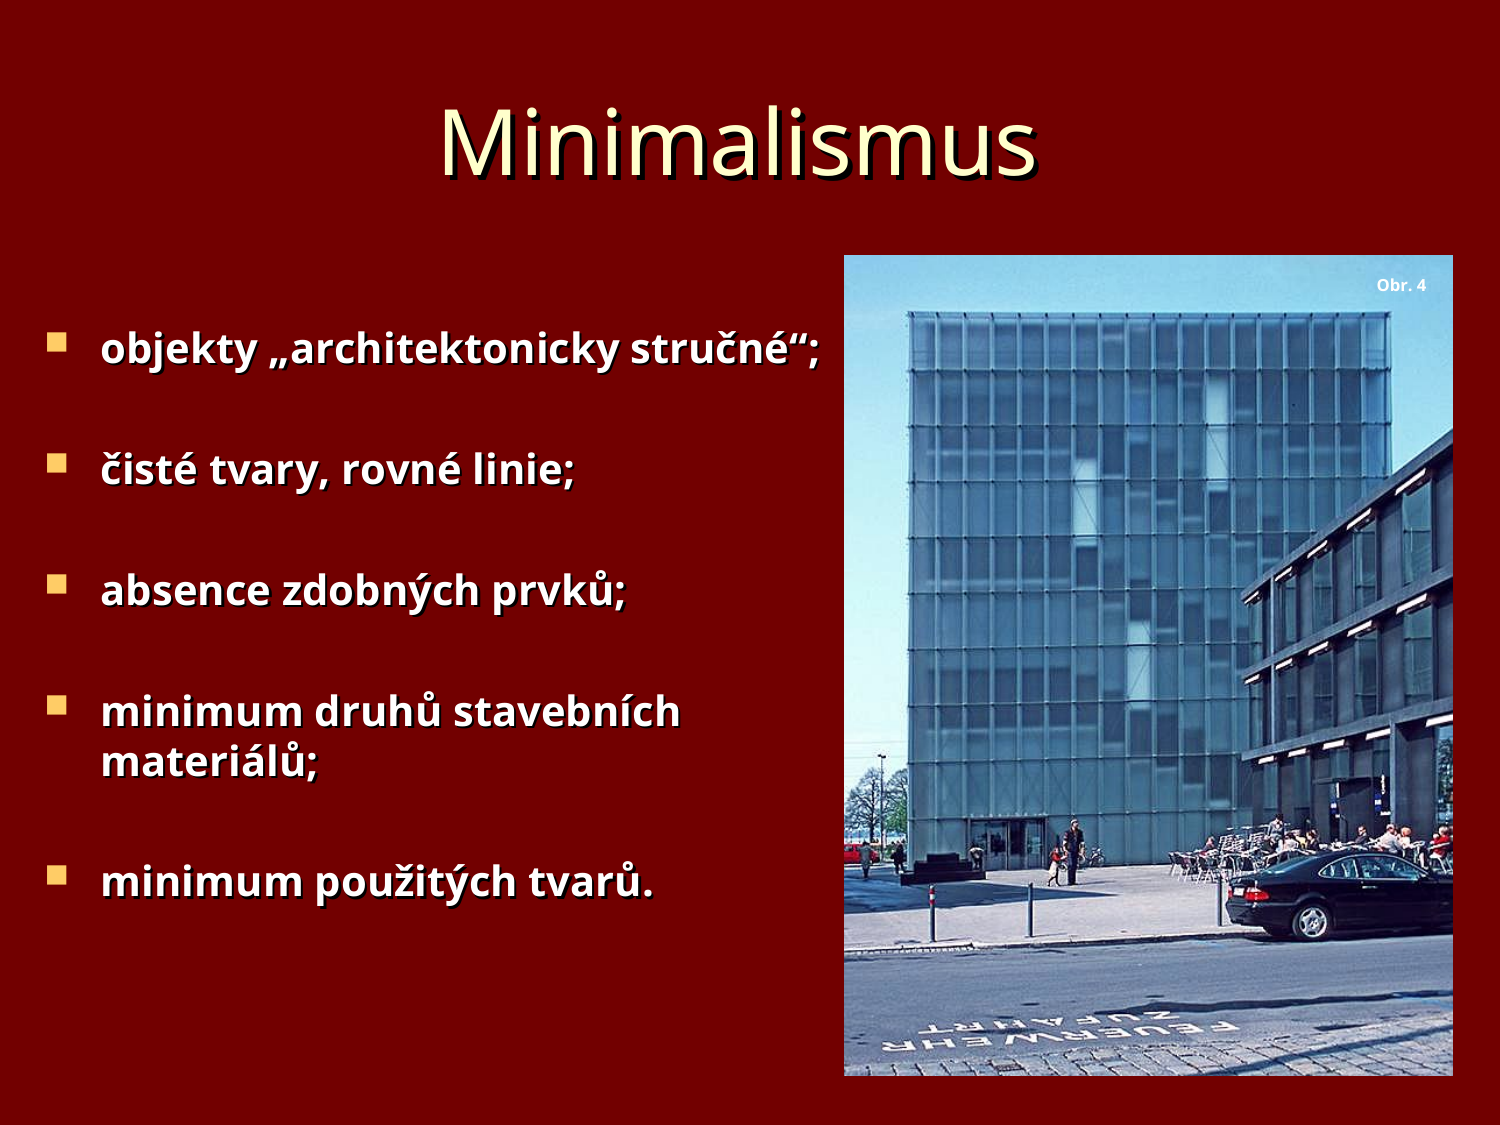

# Minimalismus
Obr. 4
objekty „architektonicky stručné“;
čisté tvary, rovné linie;
absence zdobných prvků;
minimum druhů stavebních materiálů;
minimum použitých tvarů.